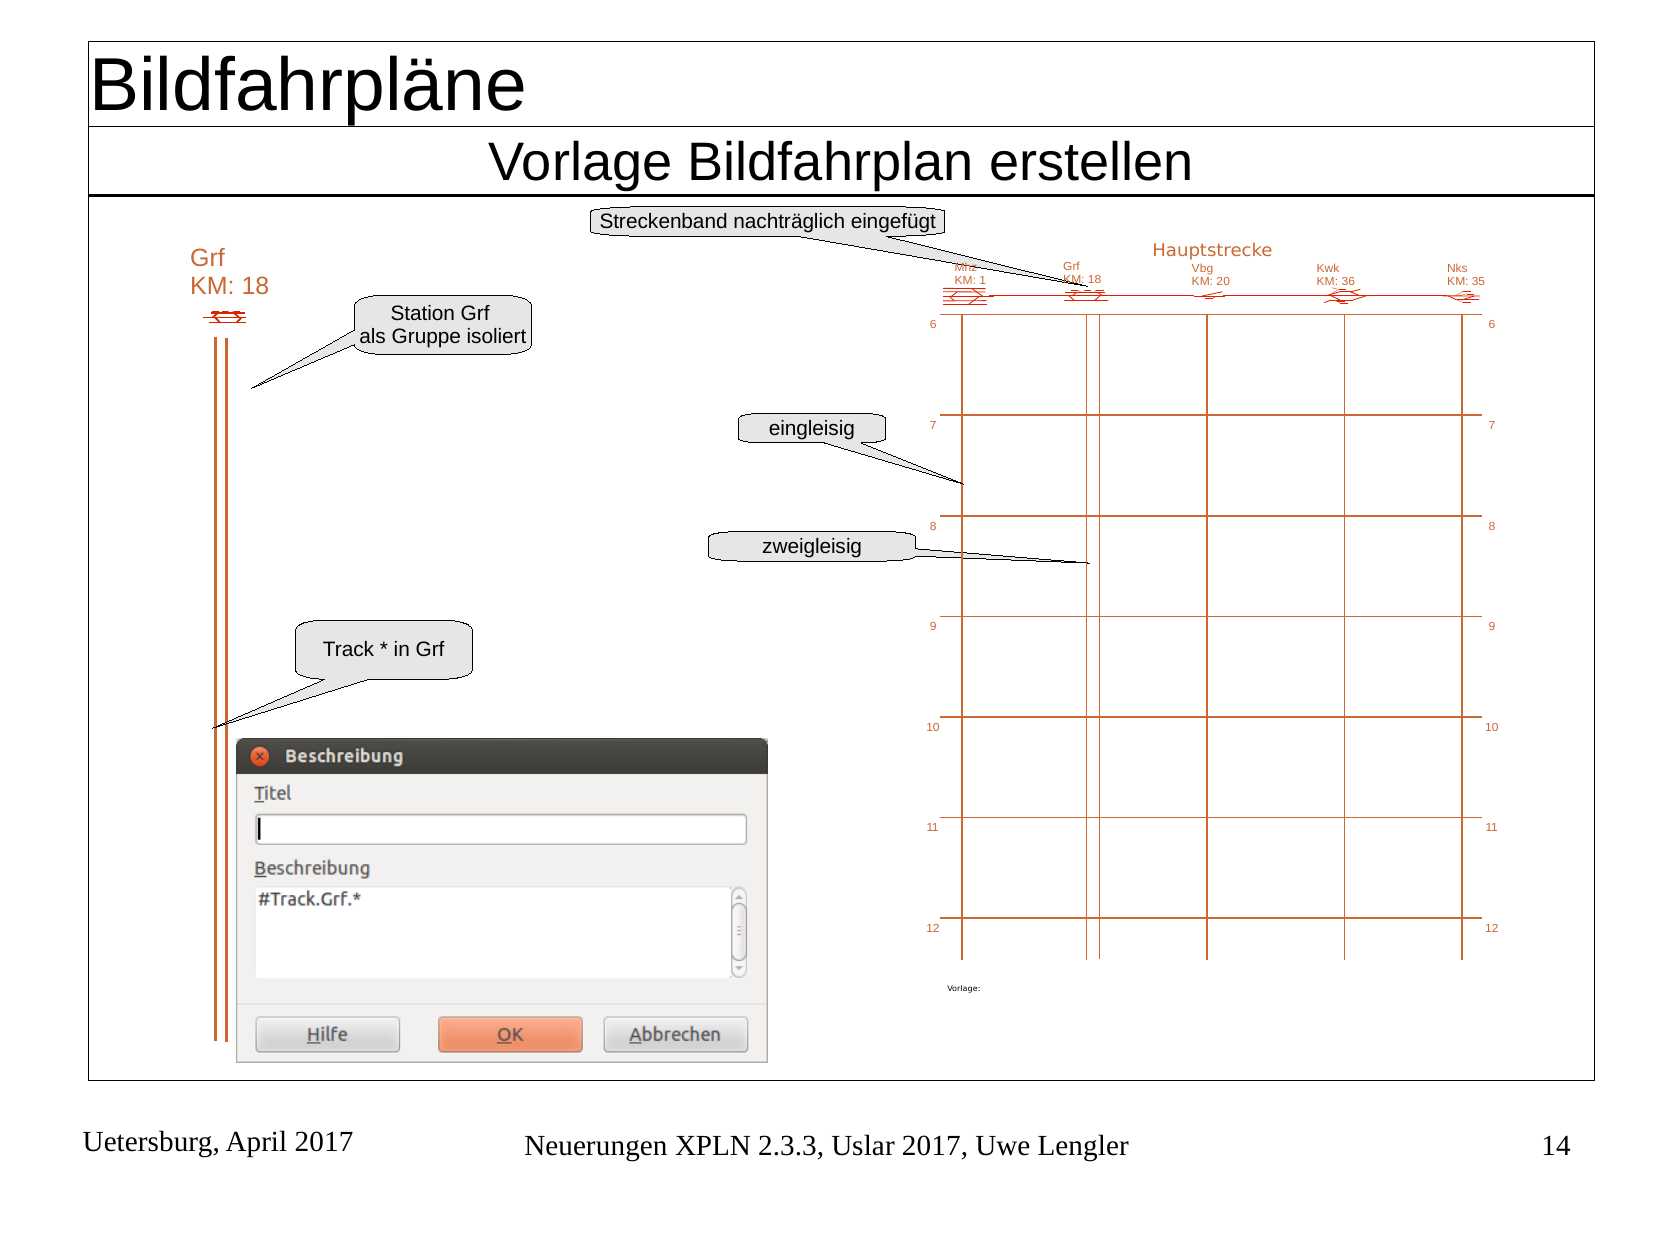

# Bildfahrpläne
Vorlage Bildfahrplan erstellen
Streckenband nachträglich eingefügt
Grf
KM: 18
Station Grf
als Gruppe isoliert
eingleisig
zweigleisig
Track * in Grf
Uetersburg, April 2017
Neuerungen XPLN 2.3.3, Uslar 2017, Uwe Lengler
14